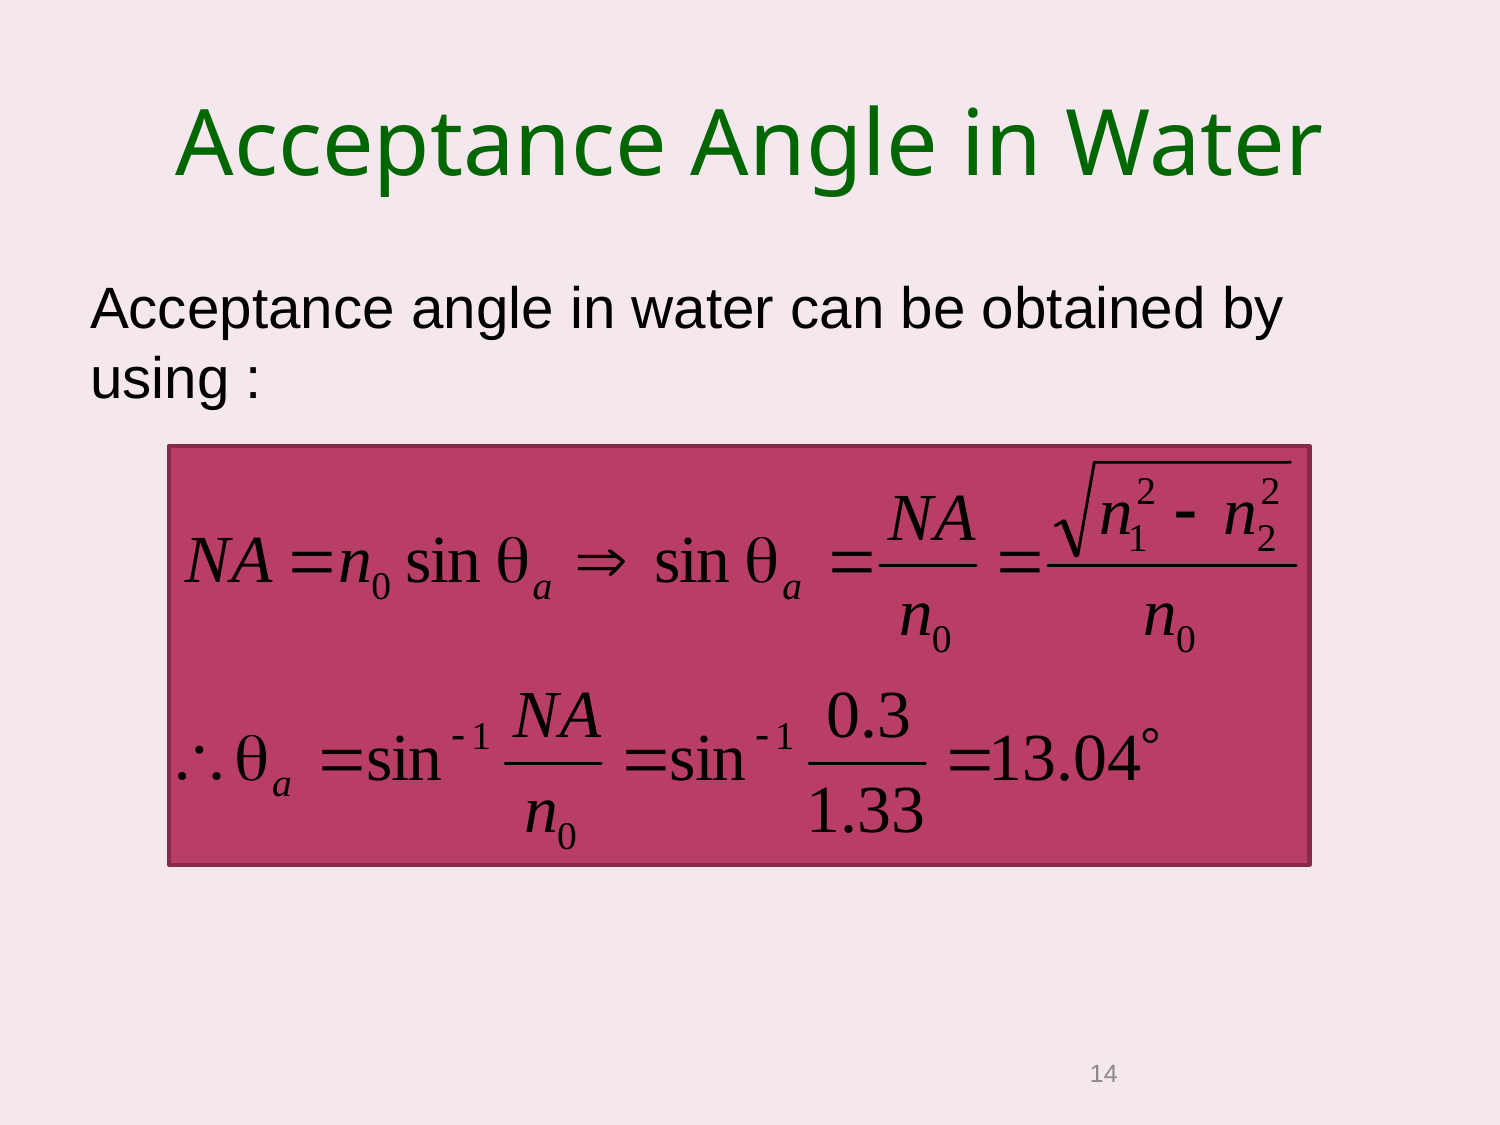

# Acceptance Angle in Water
Acceptance angle in water can be obtained by using :